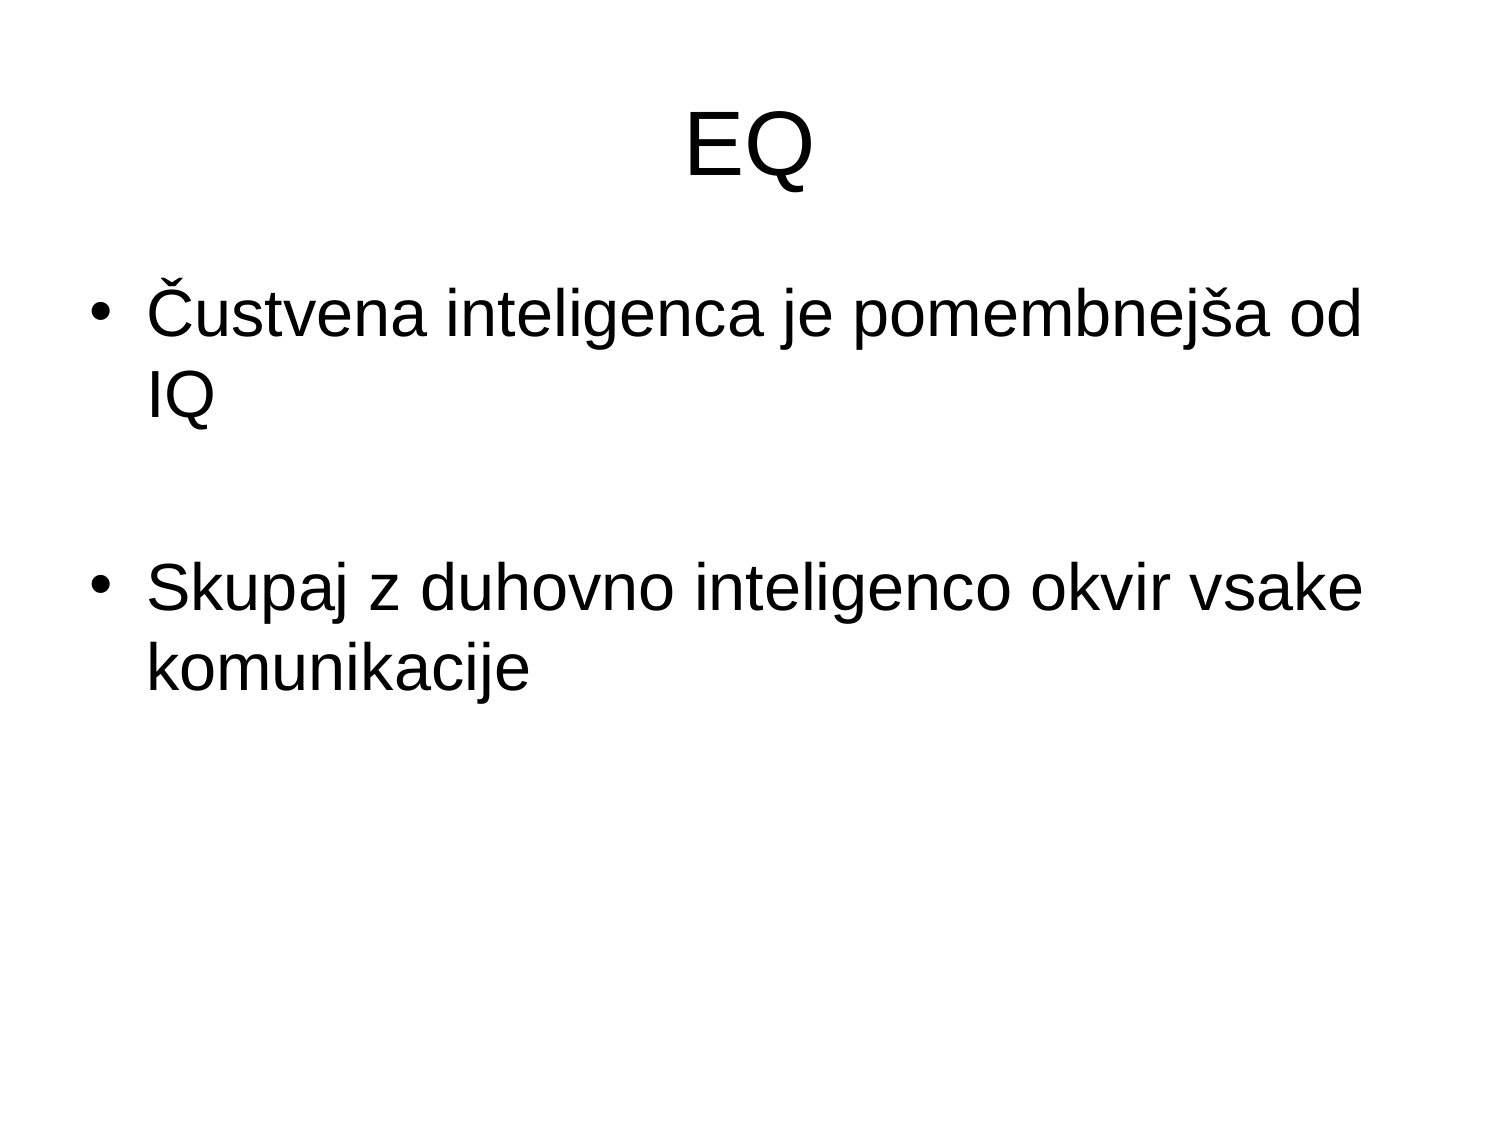

# EQ
Čustvena inteligenca je pomembnejša od IQ
Skupaj z duhovno inteligenco okvir vsake komunikacije